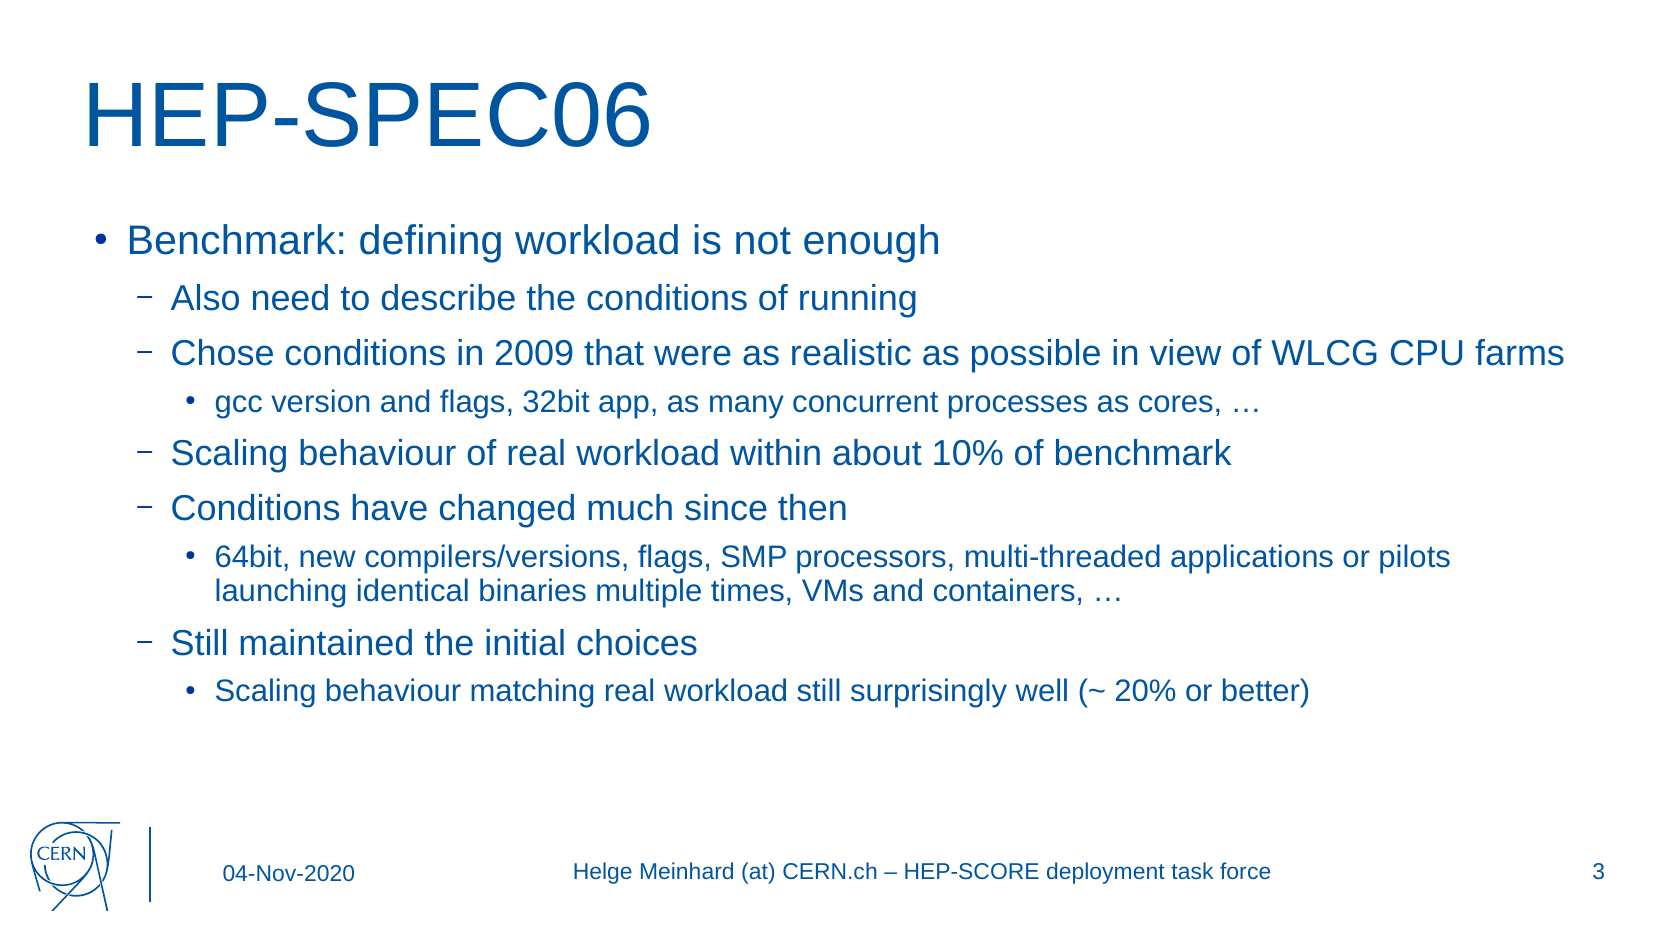

# HEP-SPEC06
Benchmark: defining workload is not enough
Also need to describe the conditions of running
Chose conditions in 2009 that were as realistic as possible in view of WLCG CPU farms
gcc version and flags, 32bit app, as many concurrent processes as cores, …
Scaling behaviour of real workload within about 10% of benchmark
Conditions have changed much since then
64bit, new compilers/versions, flags, SMP processors, multi-threaded applications or pilots launching identical binaries multiple times, VMs and containers, …
Still maintained the initial choices
Scaling behaviour matching real workload still surprisingly well (~ 20% or better)
Helge Meinhard (at) CERN.ch – HEP-SCORE deployment task force
3
04-Nov-2020